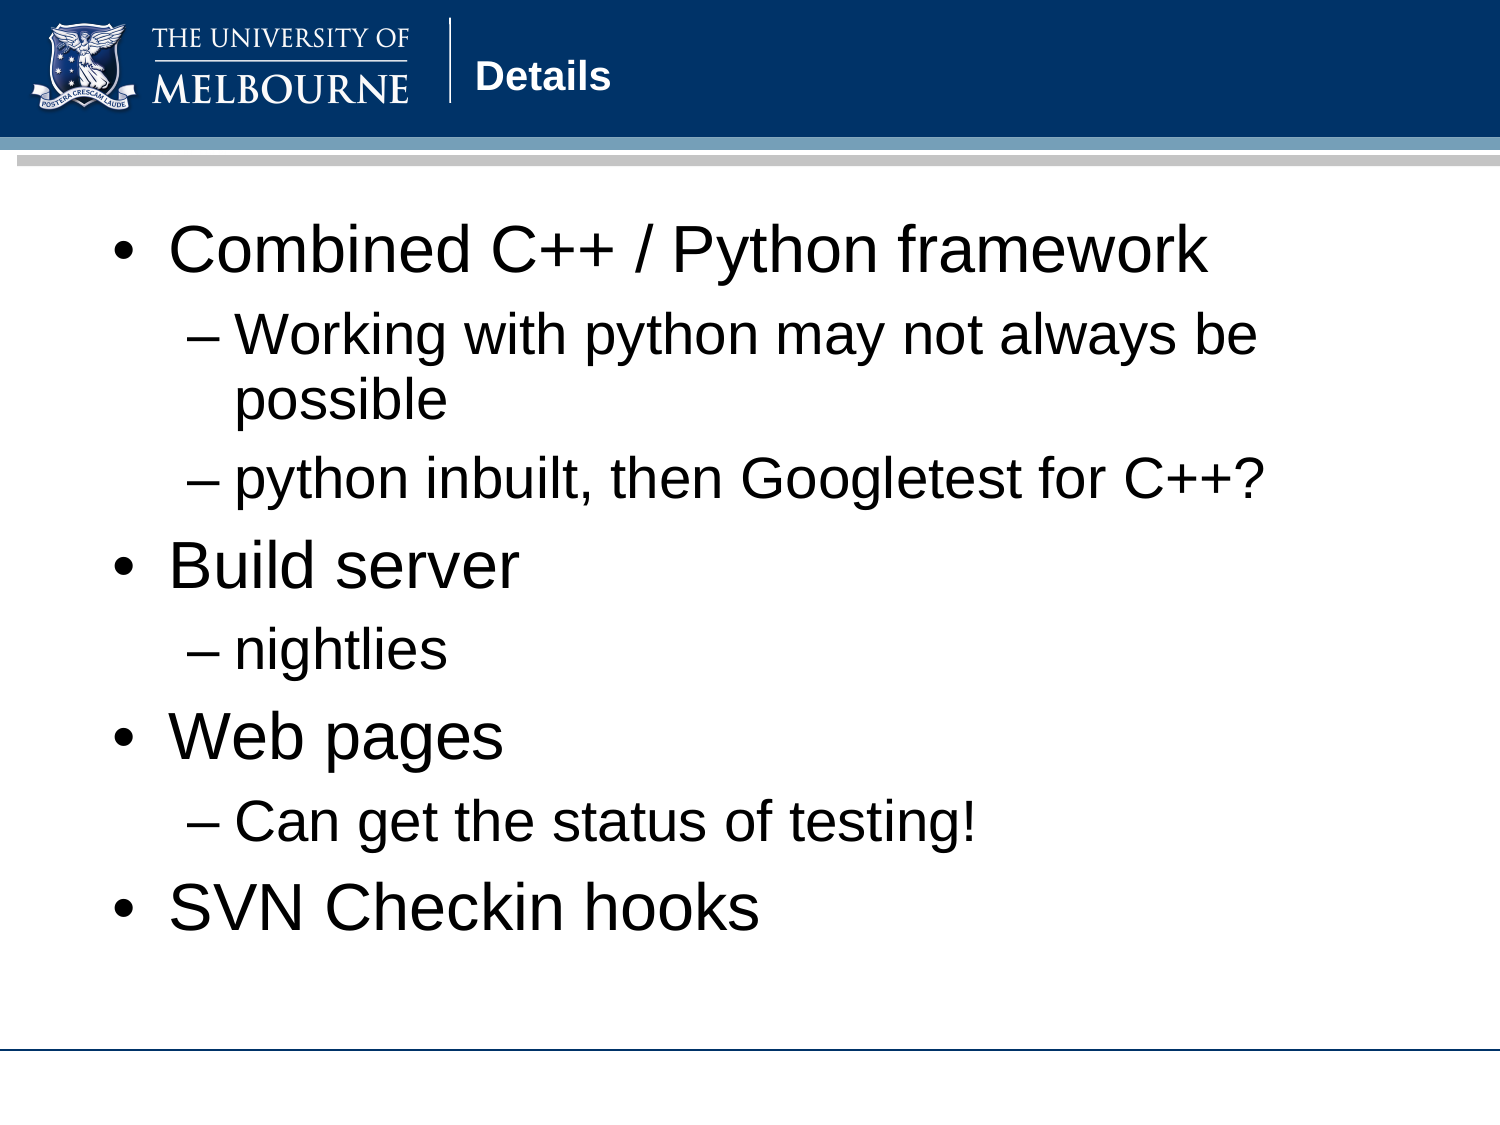

# Details
Combined C++ / Python framework
Working with python may not always be possible
python inbuilt, then Googletest for C++?
Build server
nightlies
Web pages
Can get the status of testing!
SVN Checkin hooks